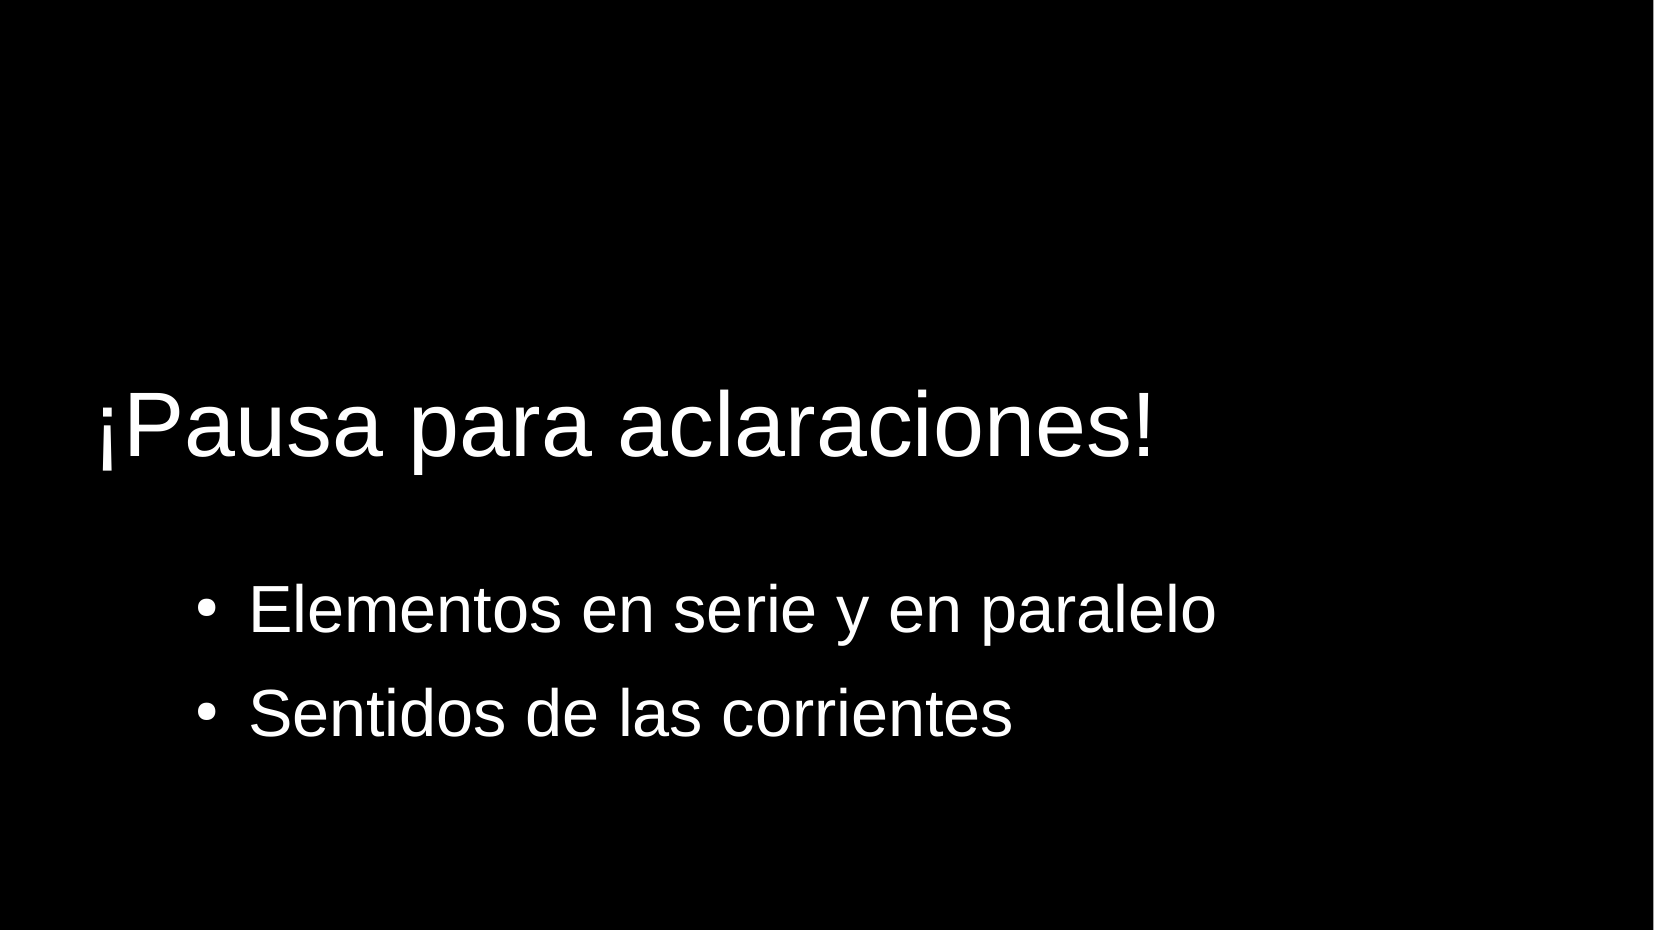

# ¡Pausa para aclaraciones!
Elementos en serie y en paralelo
Sentidos de las corrientes